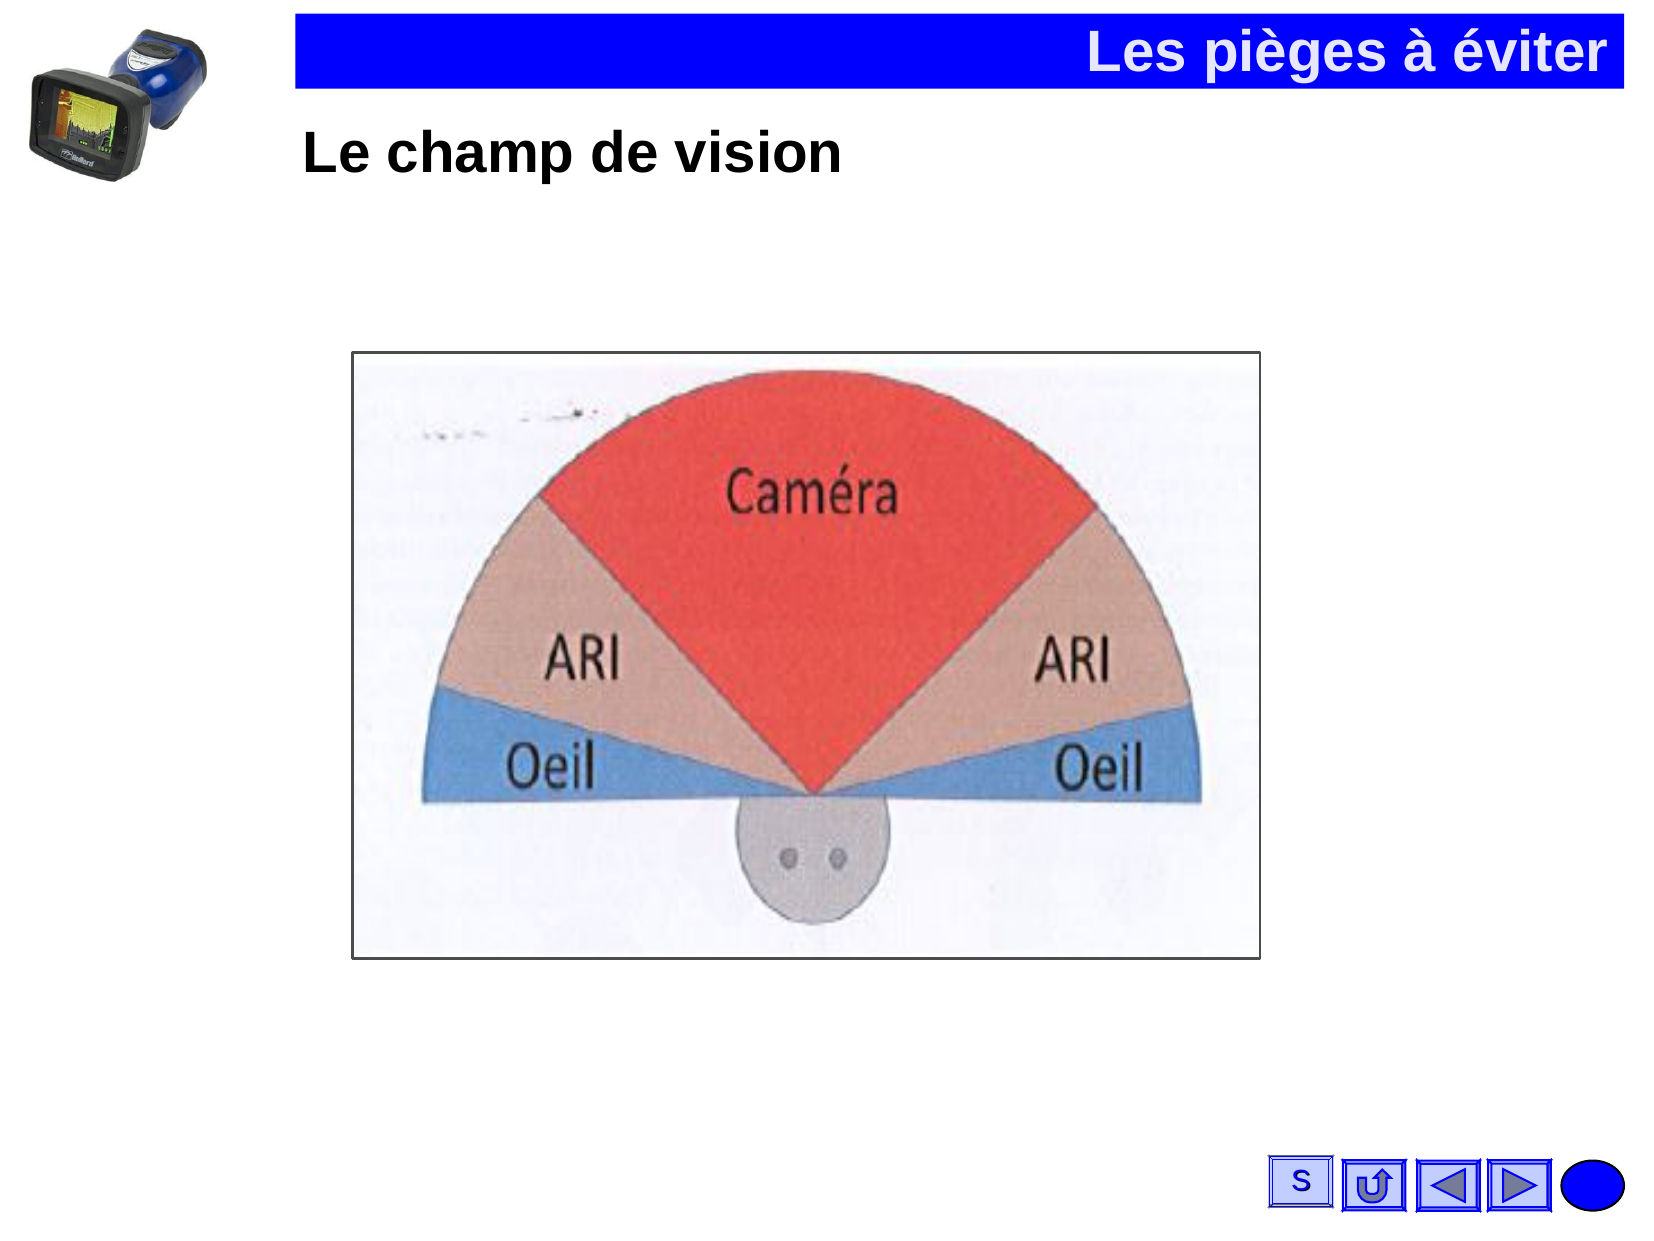

Les pièges à éviter
Le champ de vision